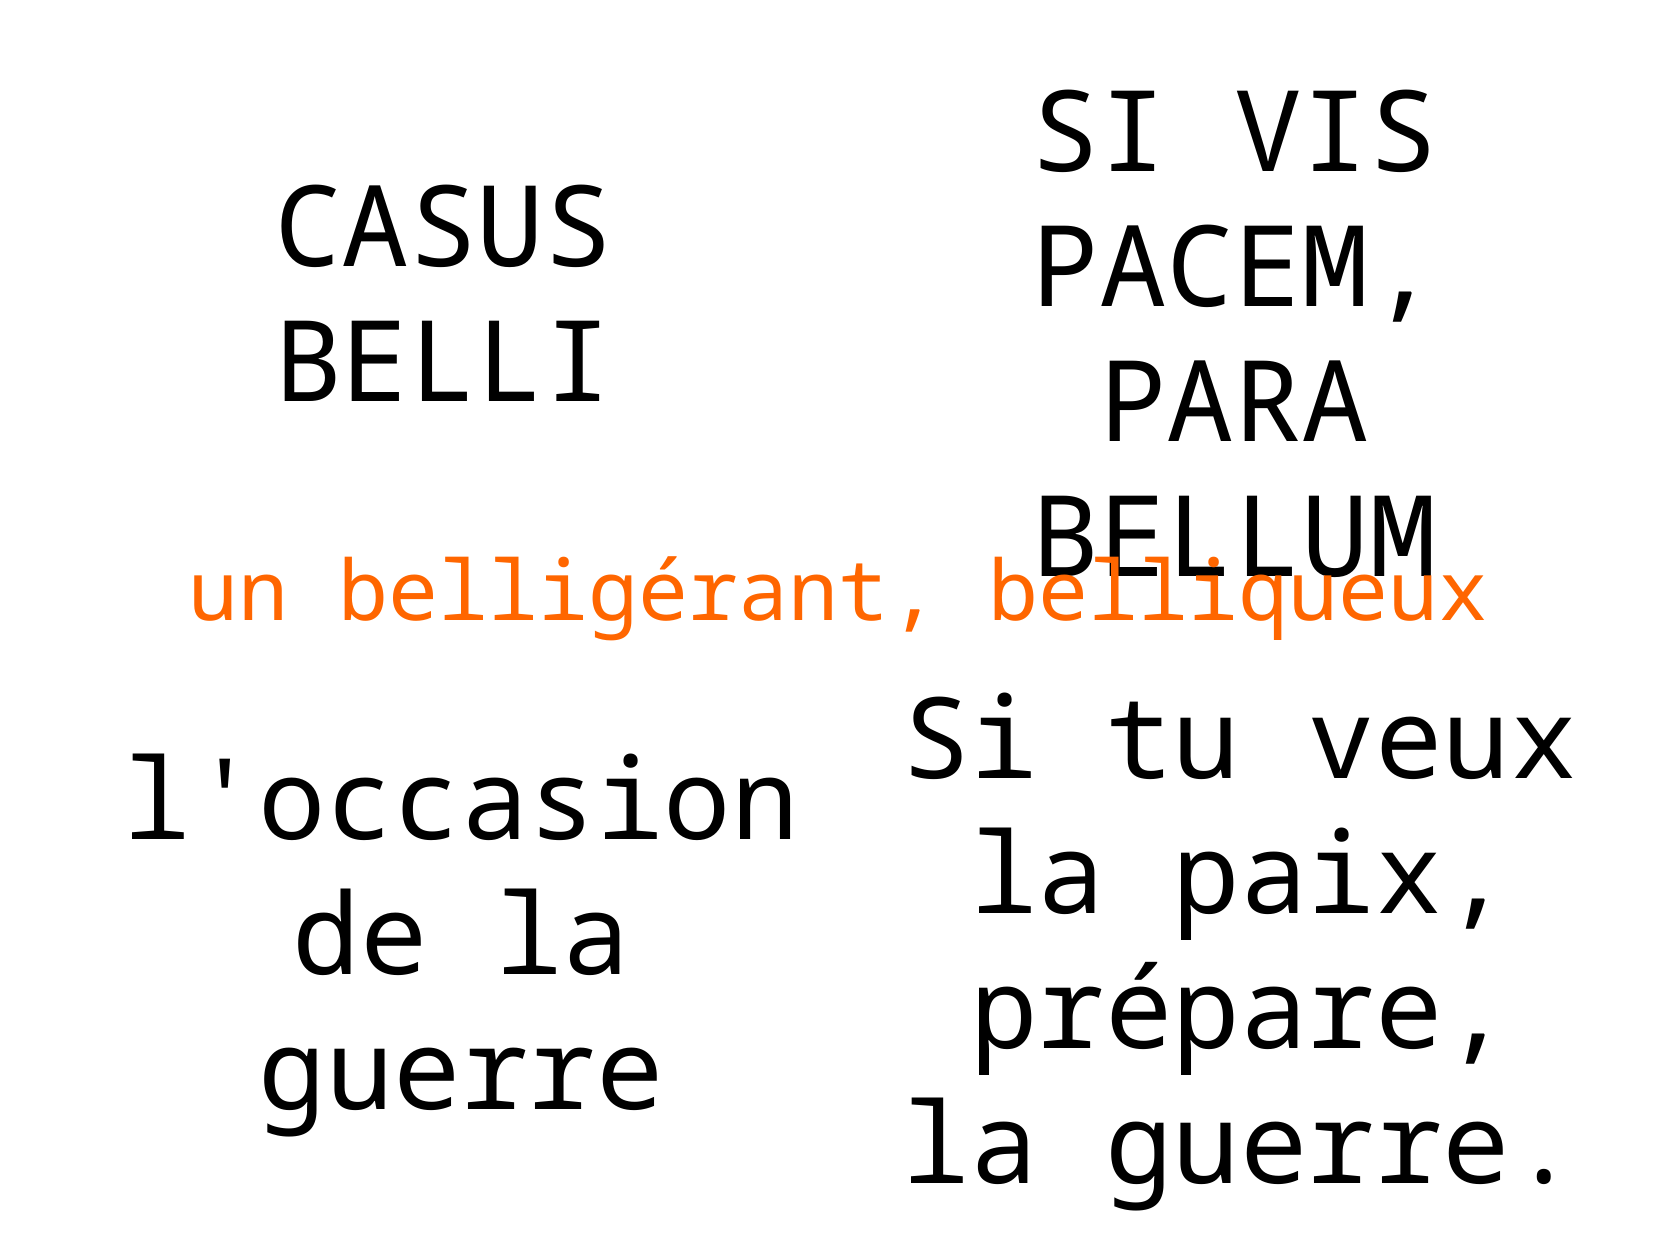

SI VIS PACEM, PARA BELLUM
# CASUS BELLI
un belligérant, belliqueux
Si tu veux la paix, prépare, la guerre.
l'occasion de la guerre